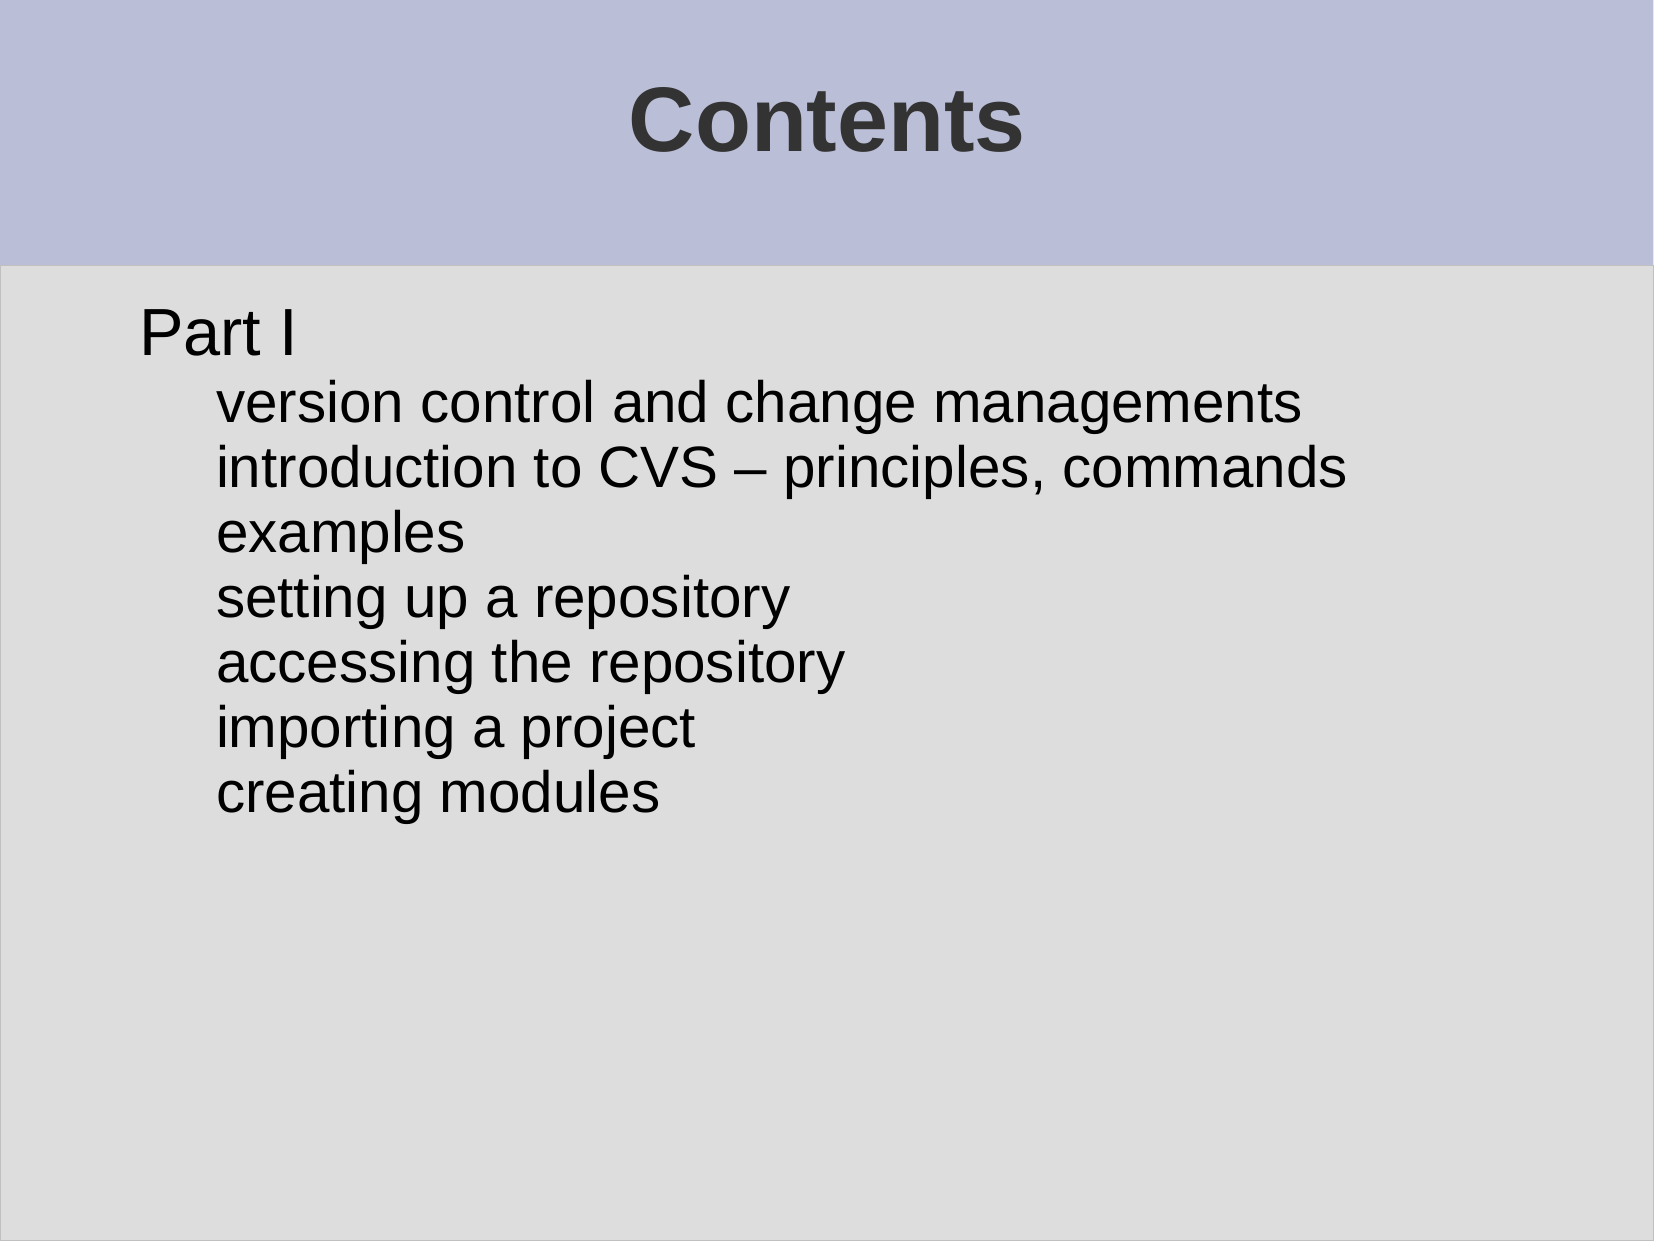

# Contents
Part I
version control and change managements
introduction to CVS – principles, commands
examples
setting up a repository
accessing the repository
importing a project
creating modules